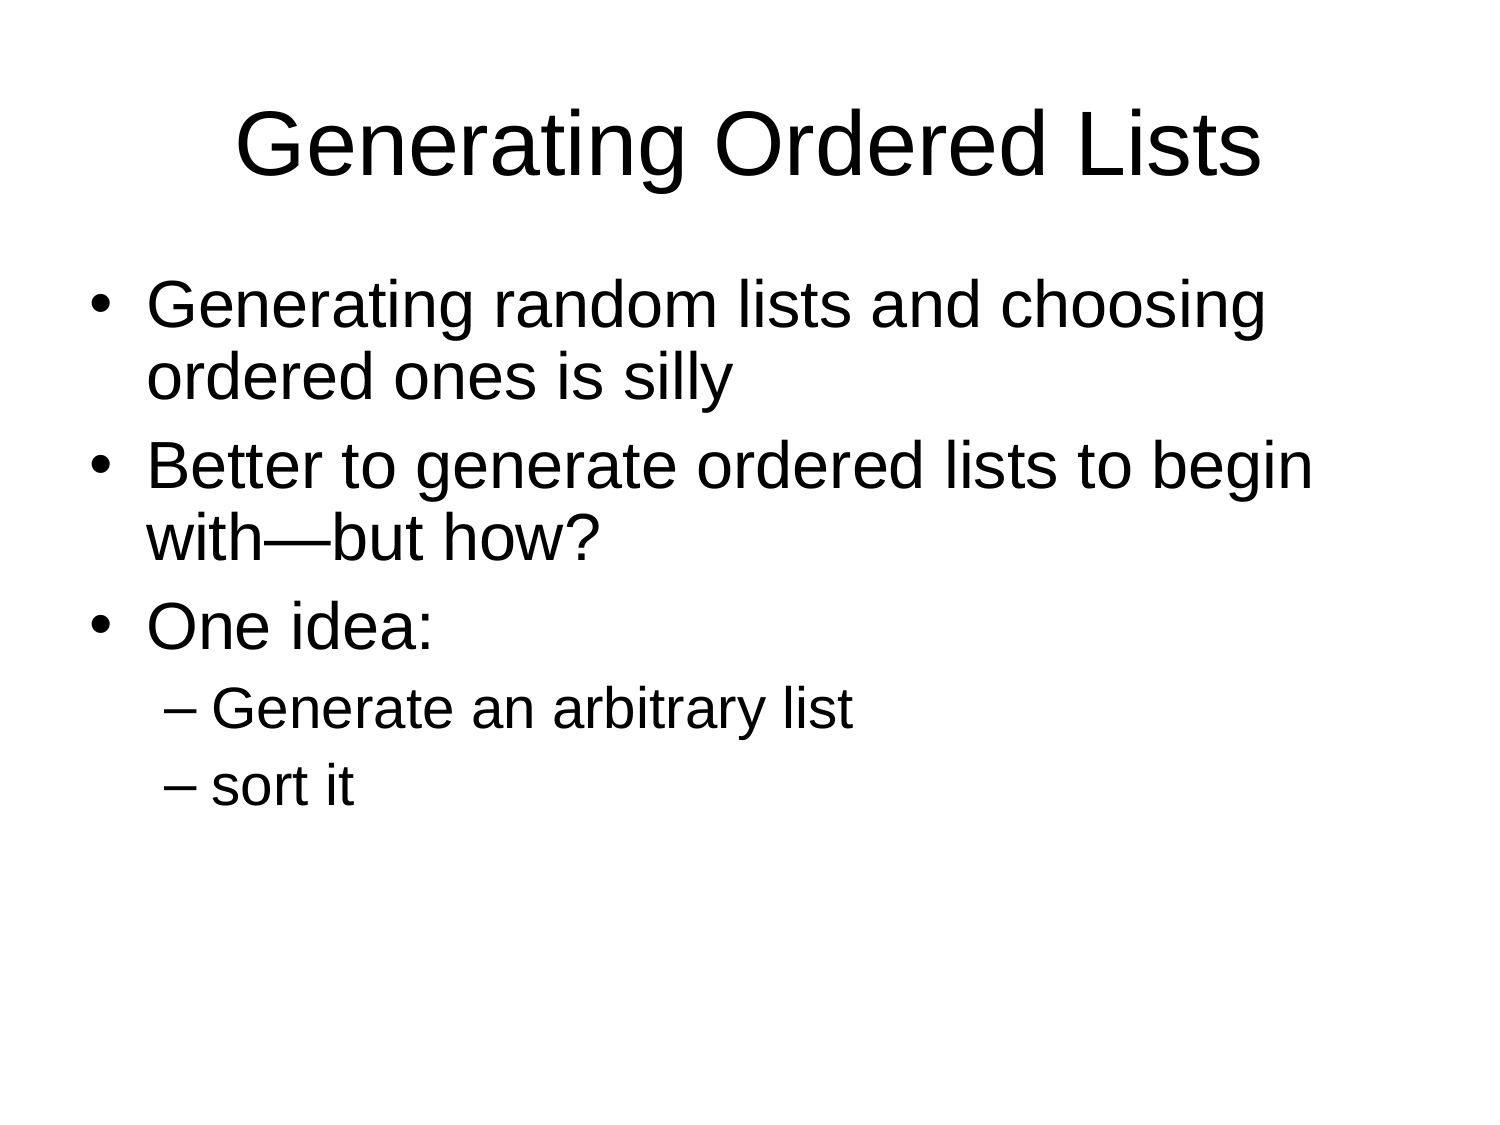

# Generating Ordered Lists
Generating random lists and choosing ordered ones is silly
Better to generate ordered lists to begin with—but how?
One idea:
Generate an arbitrary list
sort it